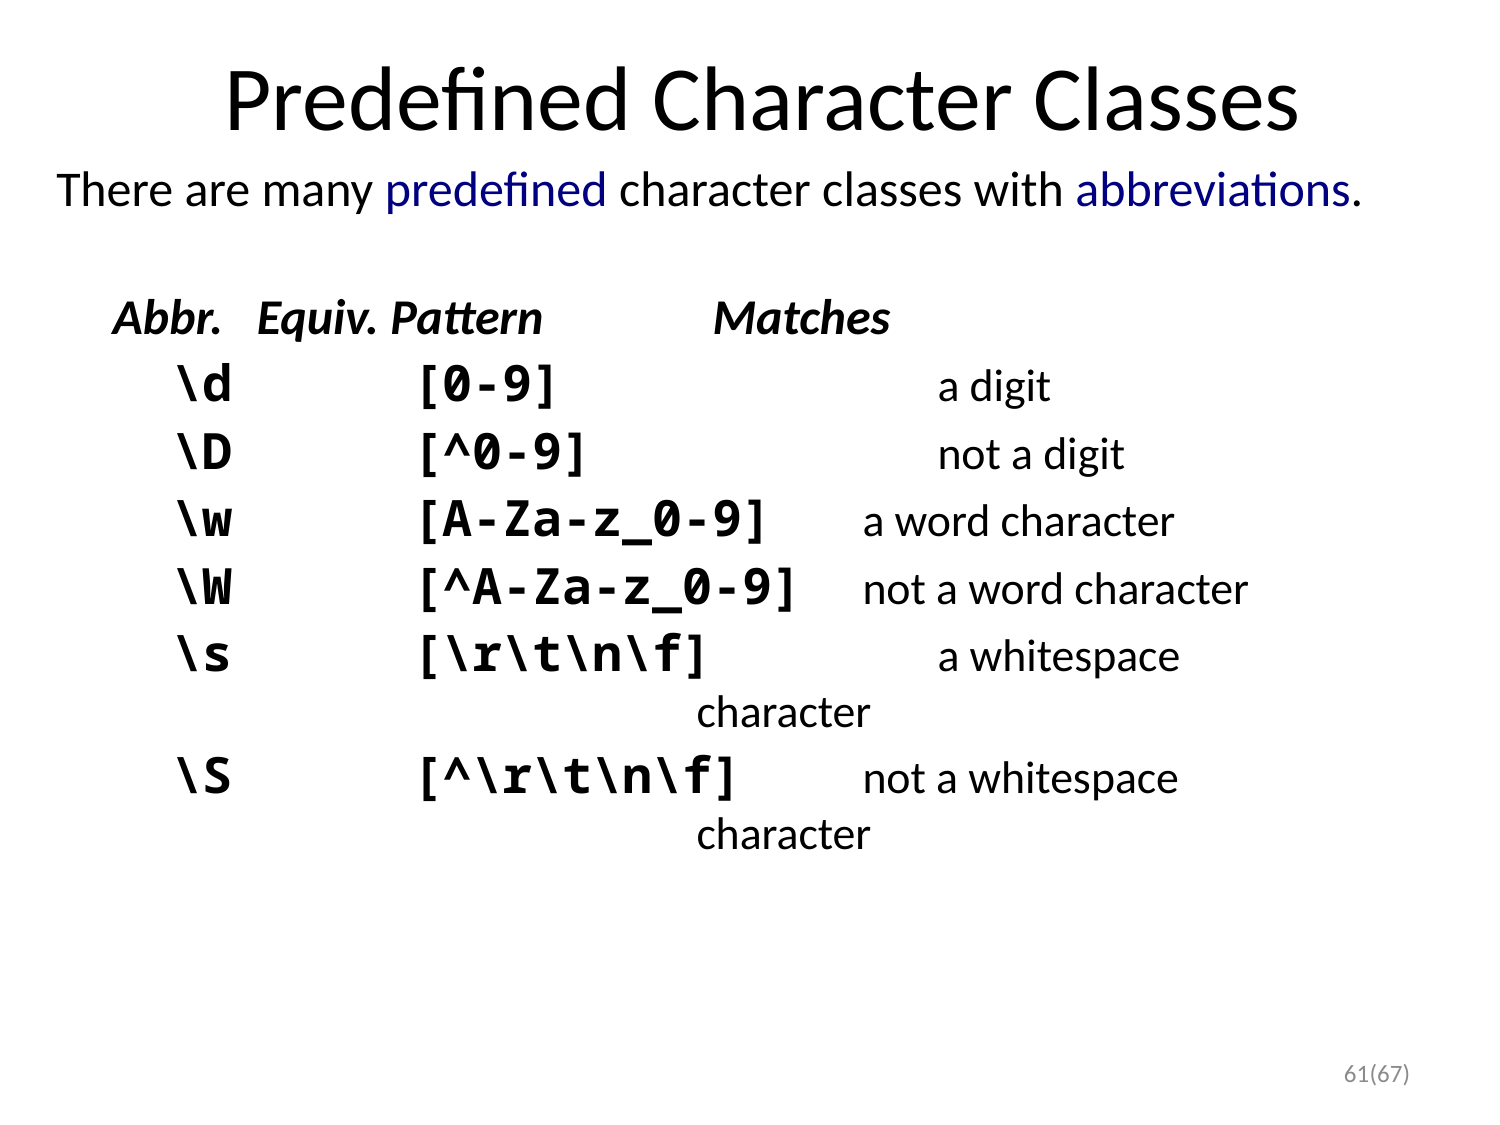

# Predefined Character Classes
There are many predefined character classes with abbreviations.
 Abbr. Equiv. Pattern 	 		Matches
 	 \d	 		[0-9]		 			a digit
 	 \D	 		[^0-9]		 			not a digit
 	 \w	 		[A-Za-z_0-9]	 	a word character
 	 \W	 		[^A-Za-z_0-9] 	not a word character
 	 \s	 		[\r\t\n\f]	 		a whitespace
 character
 	 \S	 		[^\r\t\n\f]	 	not a whitespace
 character
61